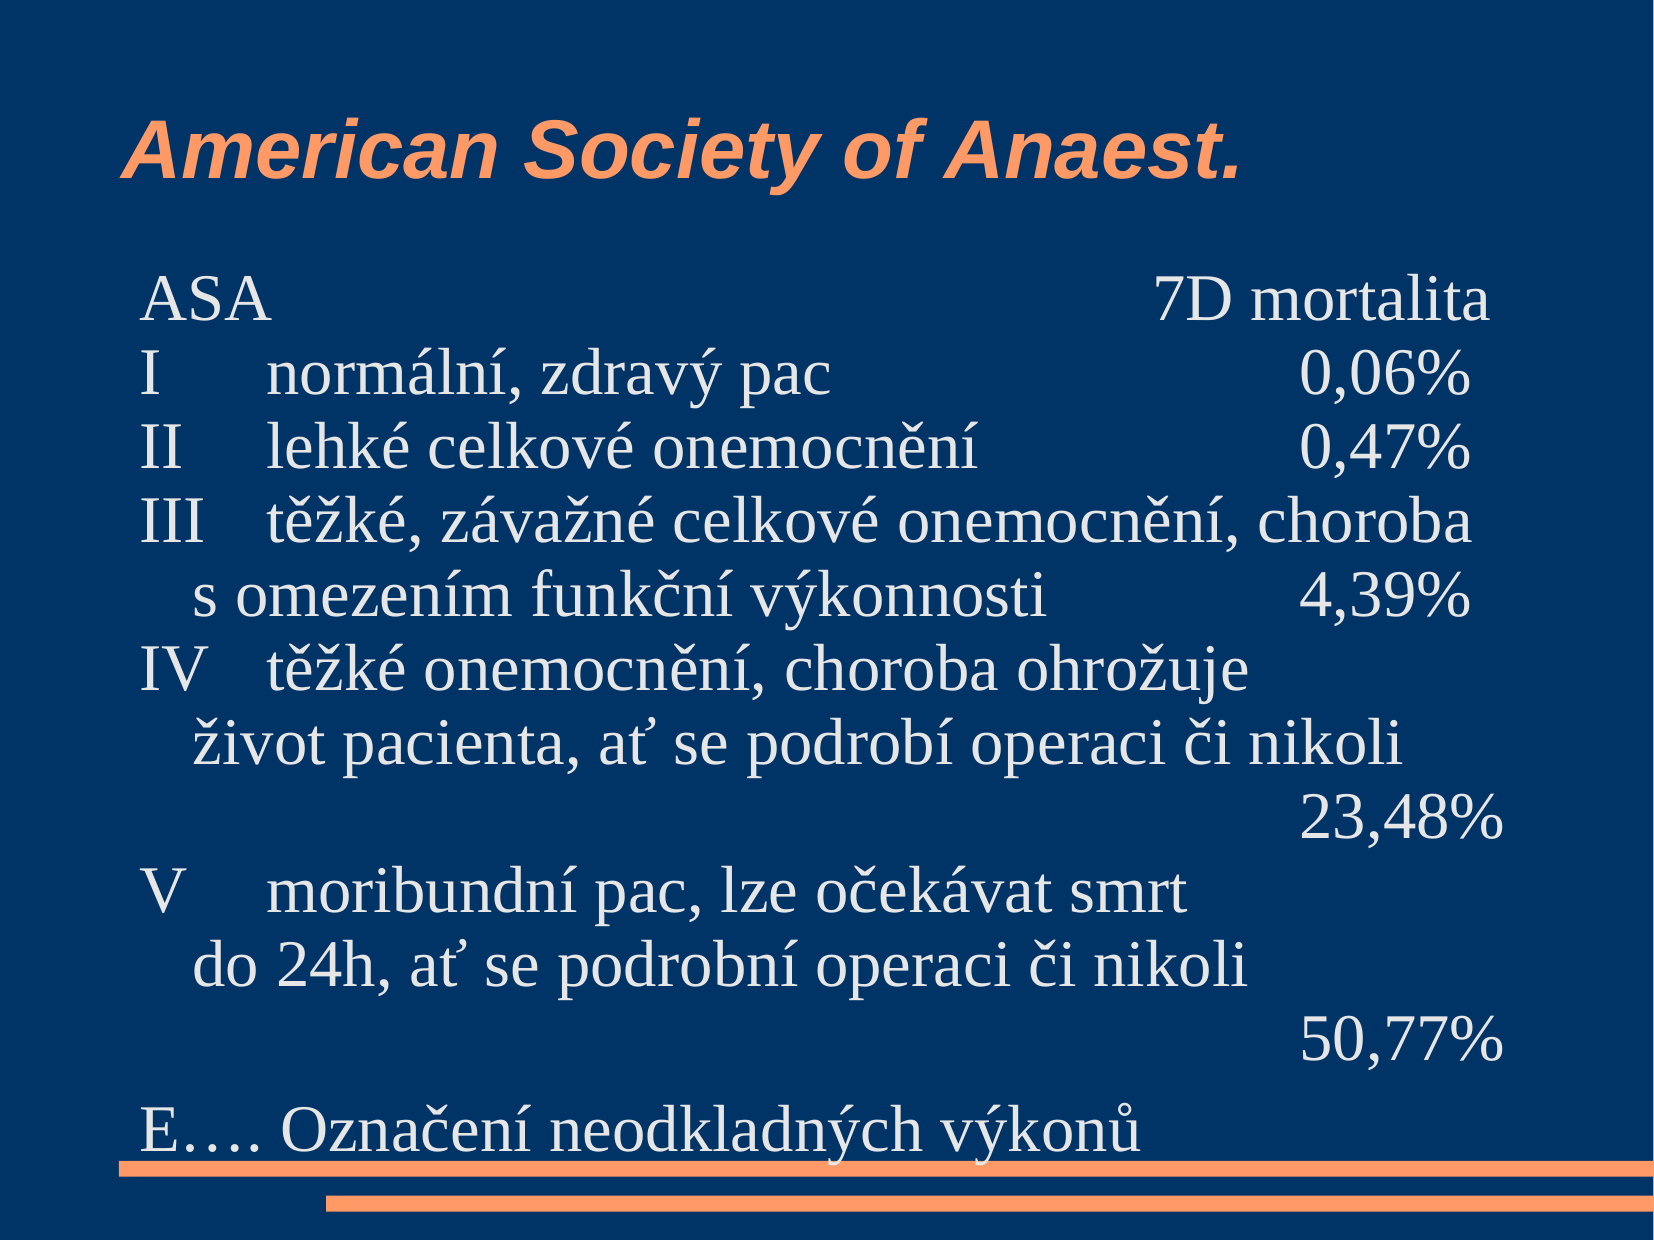

# American Society of Anaest.
ASA 												7D mortalita
I	normální, zdravý pac							0,06%
II	lehké celkové onemocnění					0,47%
III	těžké, závažné celkové onemocnění, choroba s omezením funkční výkonnosti				4,39%
IV	těžké onemocnění, choroba ohrožuje
život pacienta, ať se podrobí operaci či nikoli 		 																23,48%
V 	moribundní pac, lze očekávat smrt
do 24h, ať se podrobní operaci či nikoli
 															50,77%
E…. Označení neodkladných výkonů